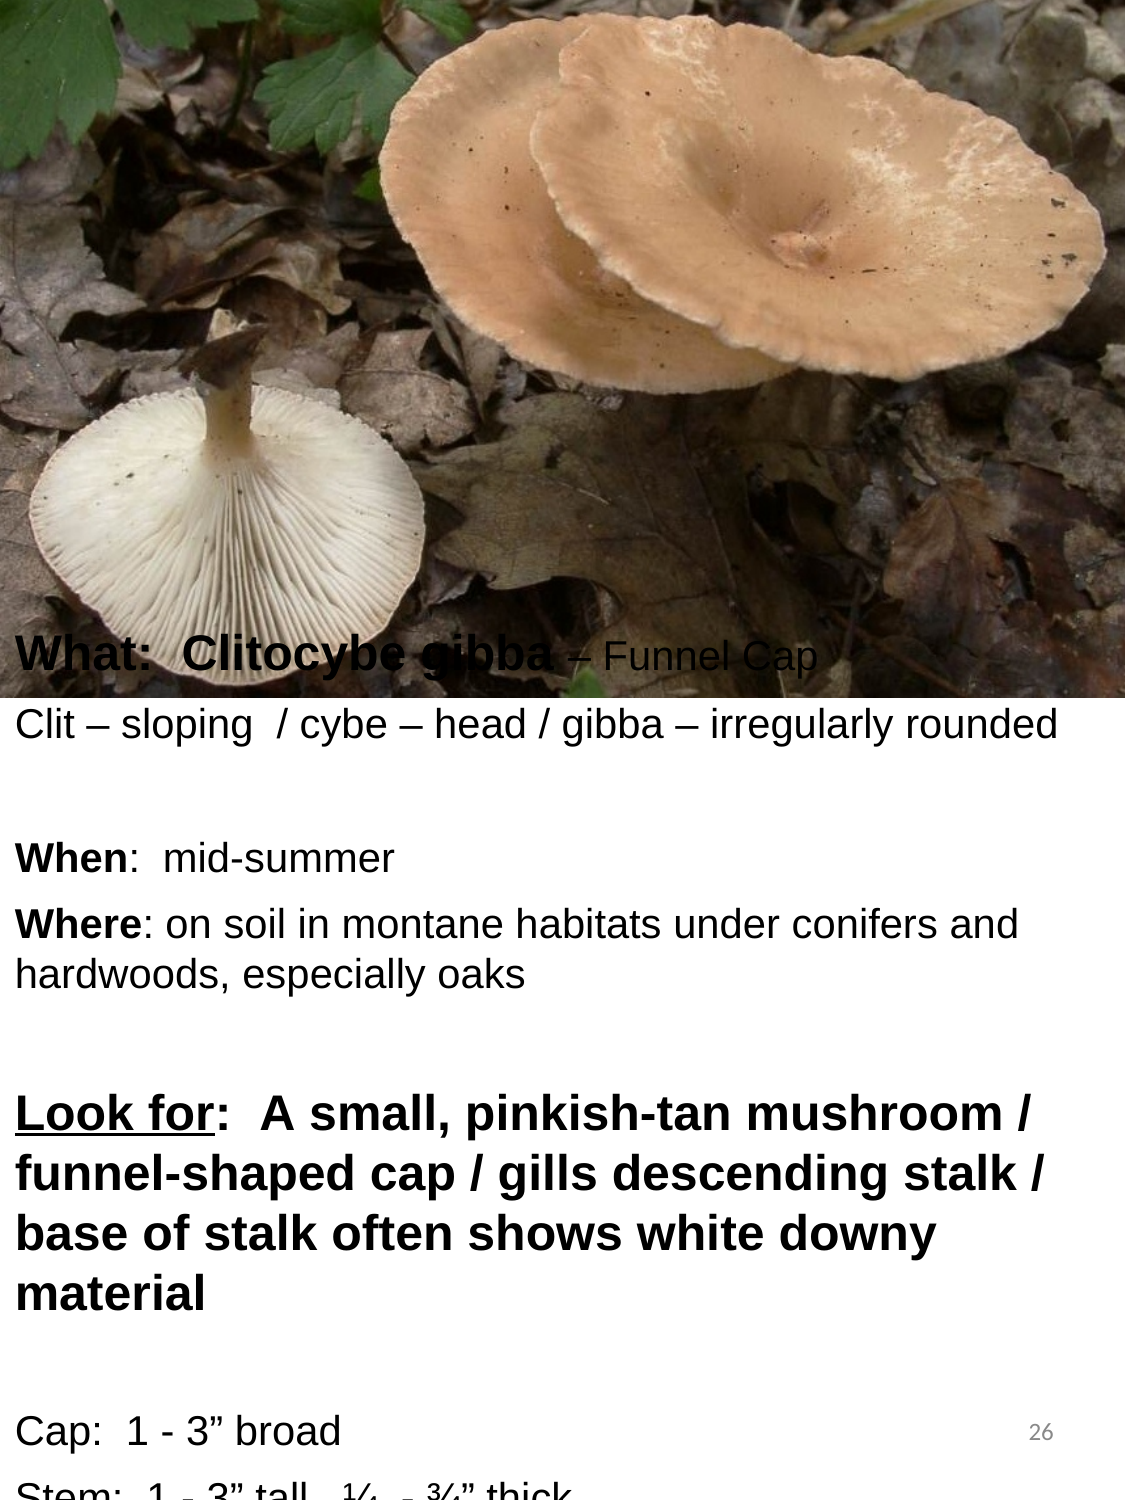

What: Clitocybe gibba – Funnel Cap
Clit – sloping / cybe – head / gibba – irregularly rounded
When: mid-summer
Where: on soil in montane habitats under conifers and hardwoods, especially oaks
Look for: A small, pinkish-tan mushroom / funnel-shaped cap / gills descending stalk / base of stalk often shows white downy material
Cap: 1 - 3” broad
Stem: 1 - 3” tall, ¼ - ¾” thick